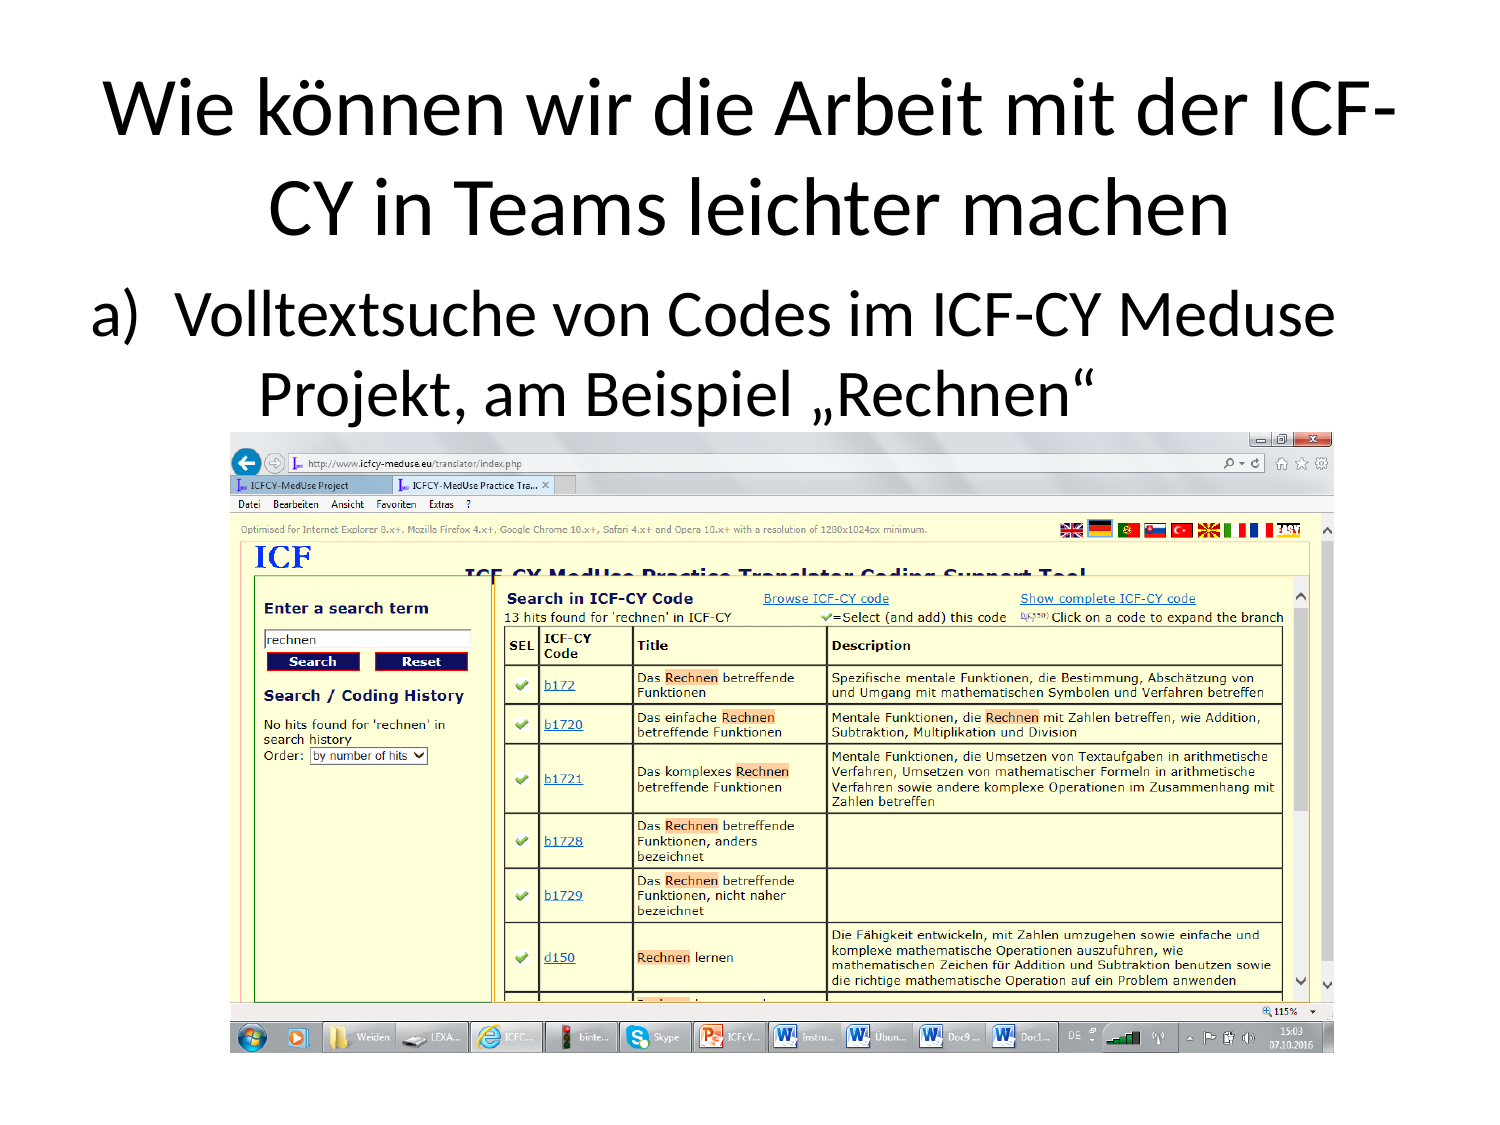

# Wie können wir die Arbeit mit der ICF-CY in Teams leichter machen
Volltextsuche von Codes im ICF-CY Meduse Projekt, am Beispiel „Rechnen“